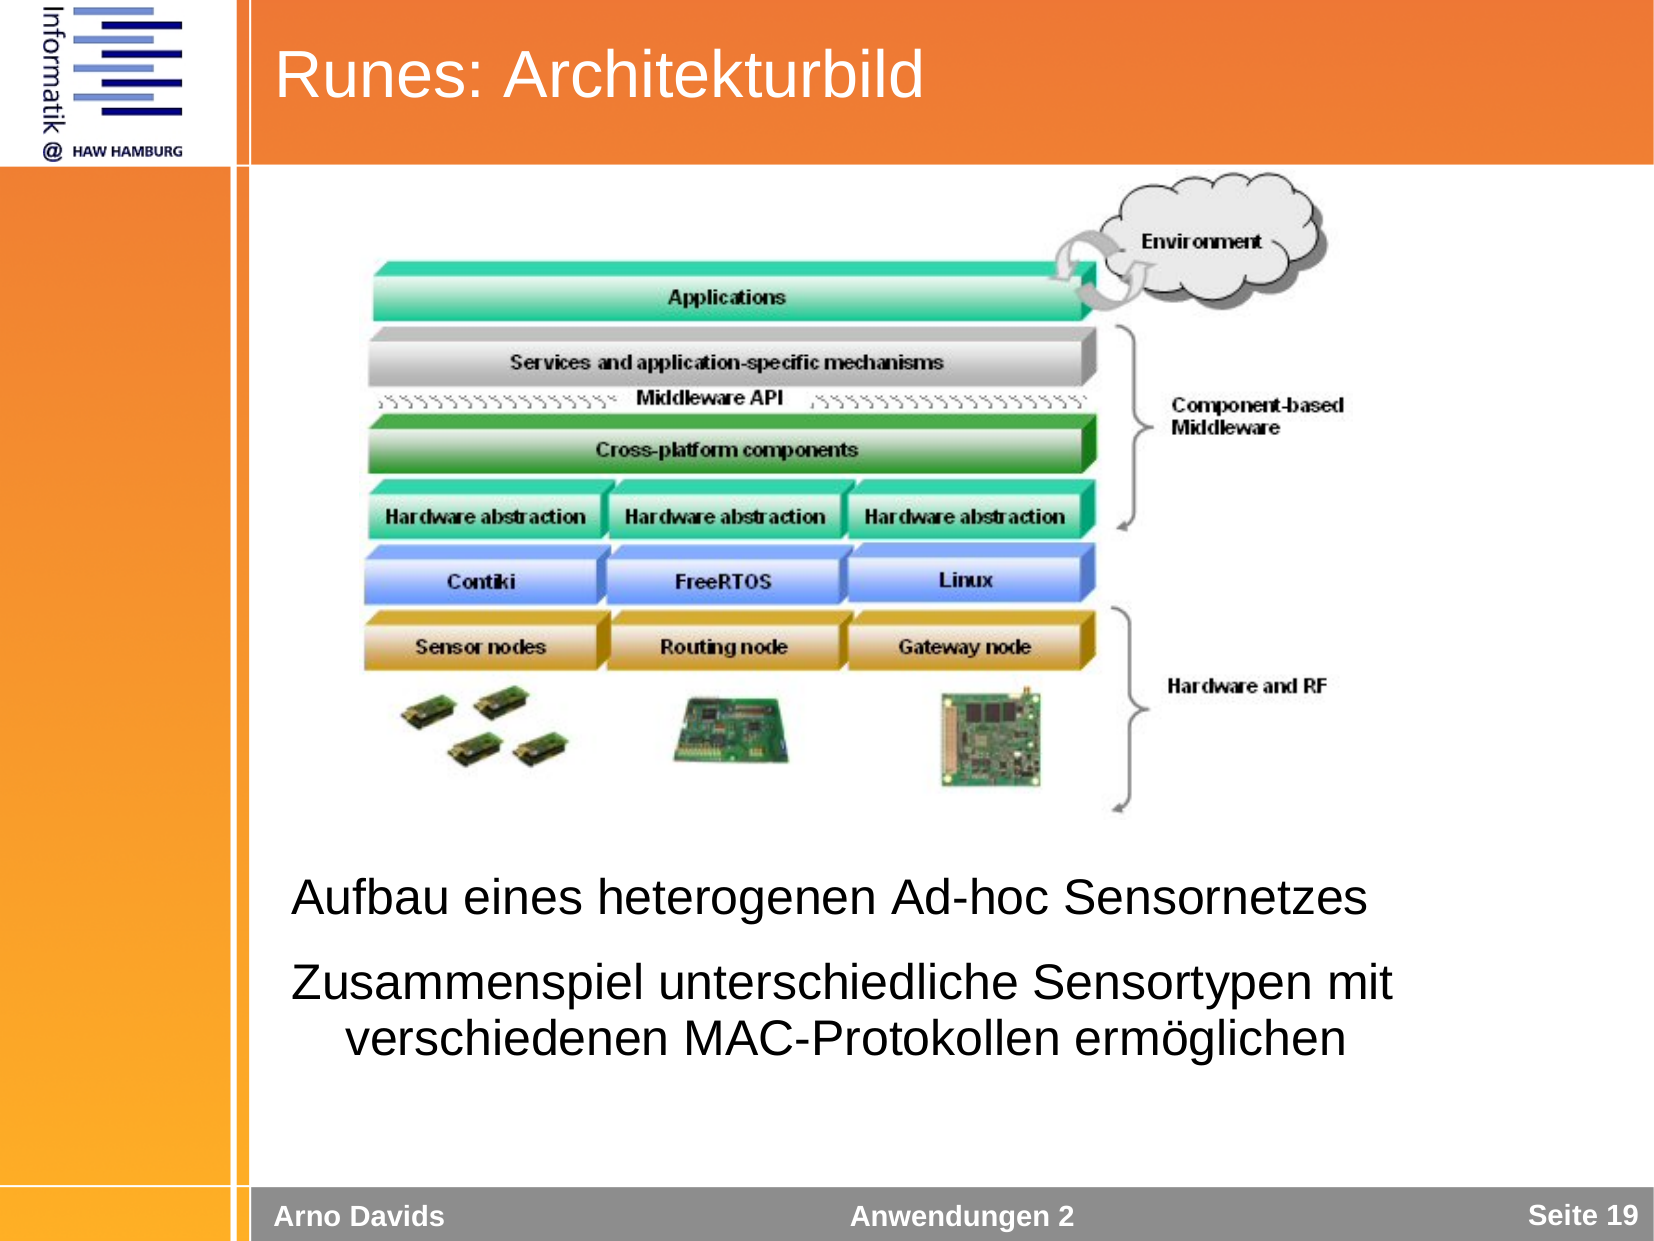

# Runes: Architekturbild
Aufbau eines heterogenen Ad-hoc Sensornetzes
Zusammenspiel unterschiedliche Sensortypen mit verschiedenen MAC-Protokollen ermöglichen